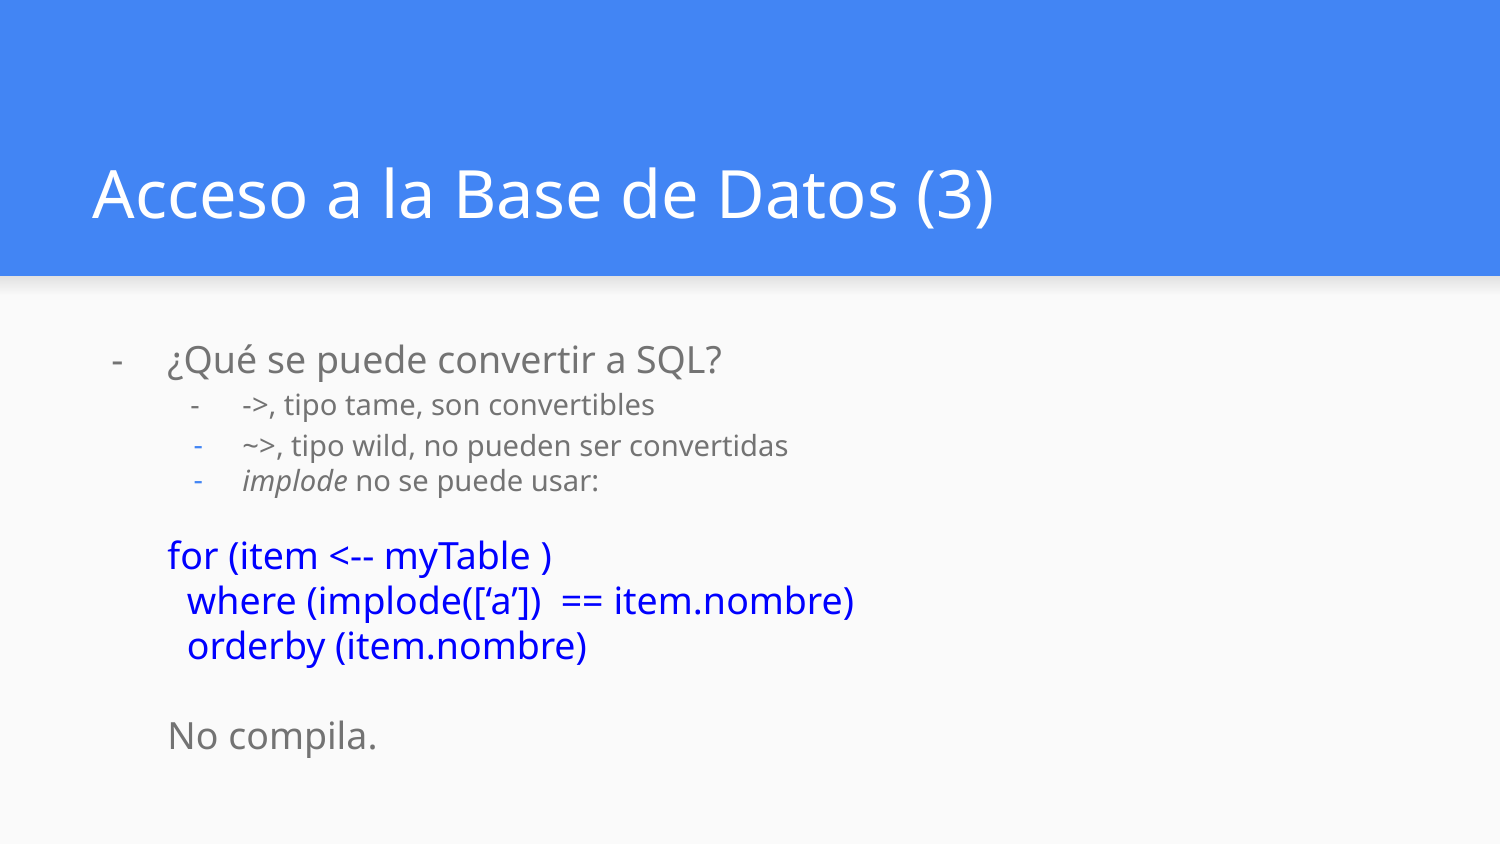

# Acceso a la Base de Datos (3)
¿Qué se puede convertir a SQL?
->, tipo tame, son convertibles
~>, tipo wild, no pueden ser convertidas
implode no se puede usar:
for (item <-- myTable )
 where (implode([‘a’]) == item.nombre)
 orderby (item.nombre)
No compila.